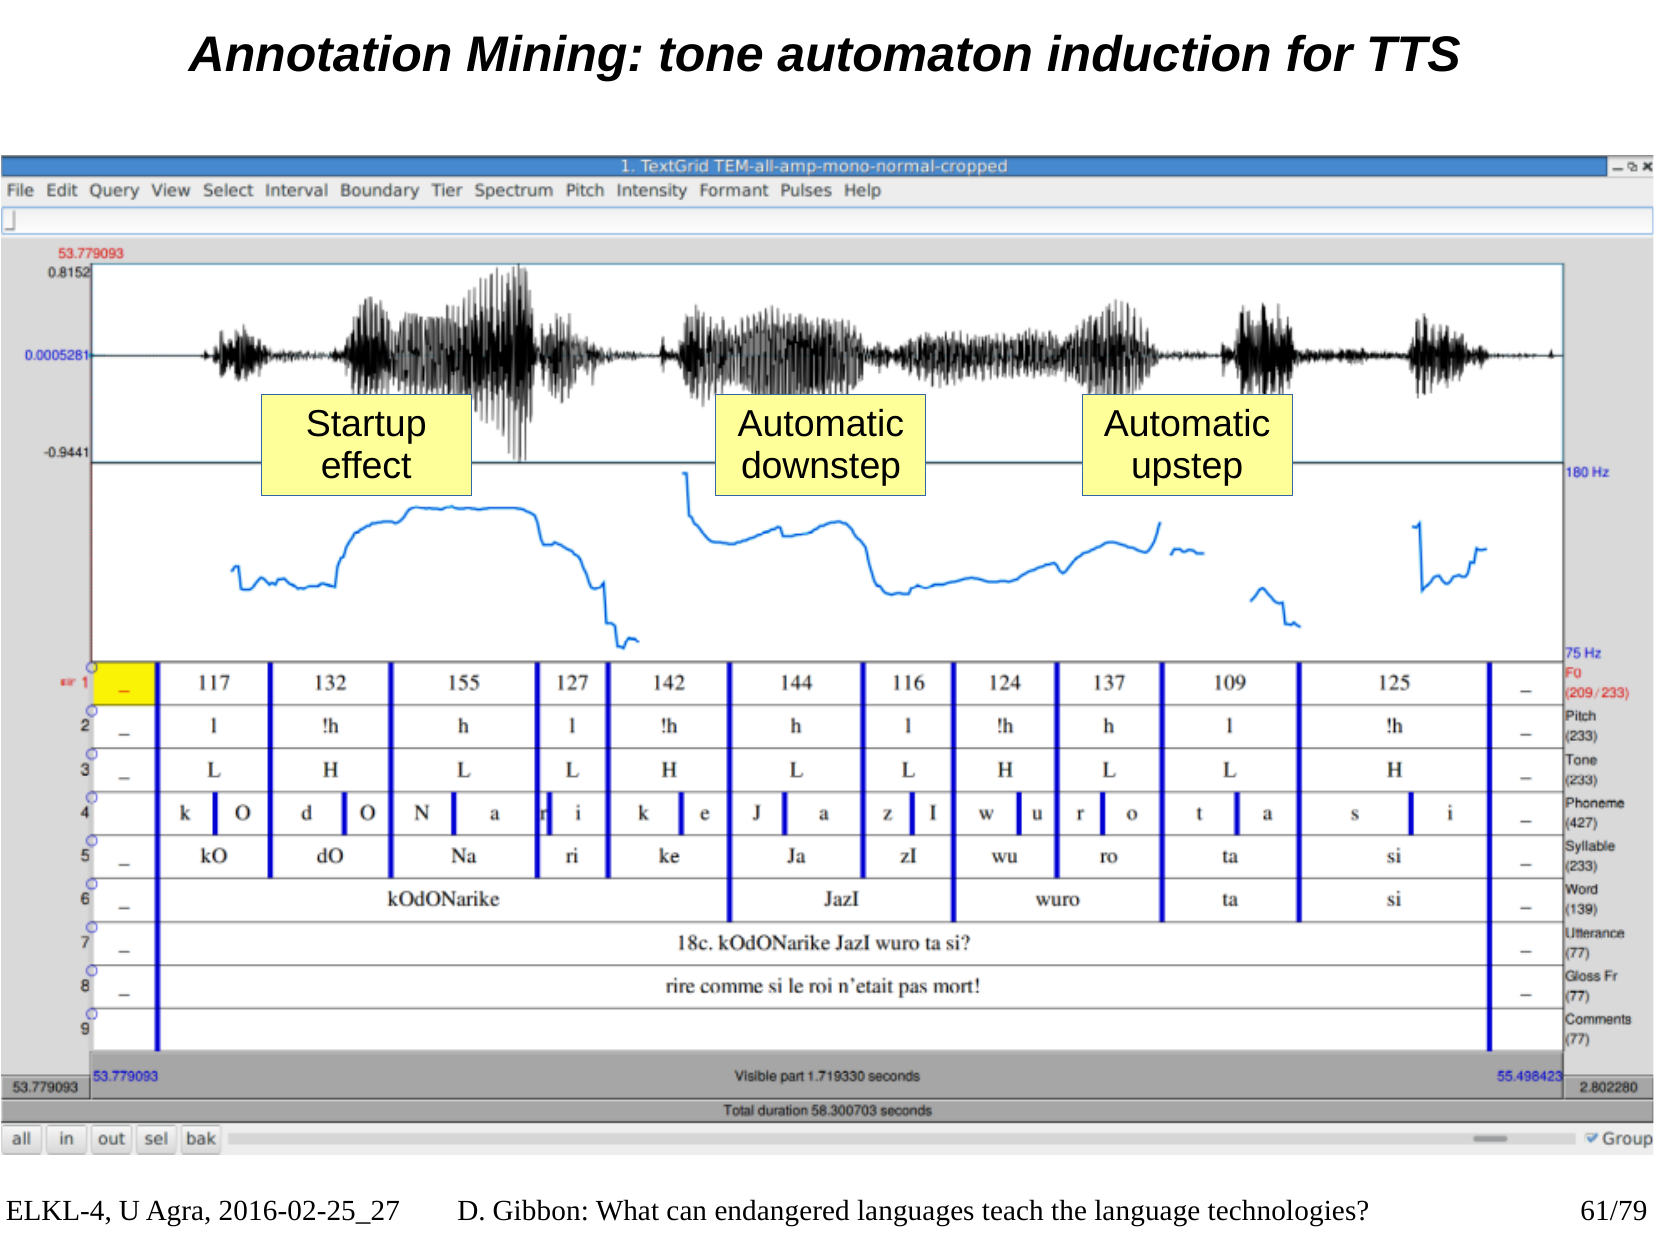

# Annotation Mining: tone automaton induction for TTS
Startup effect
Automatic downstep
Automatic upstep
ELKL-4, U Agra, 2016-02-25_27
D. Gibbon: What can endangered languages teach the language technologies?
61